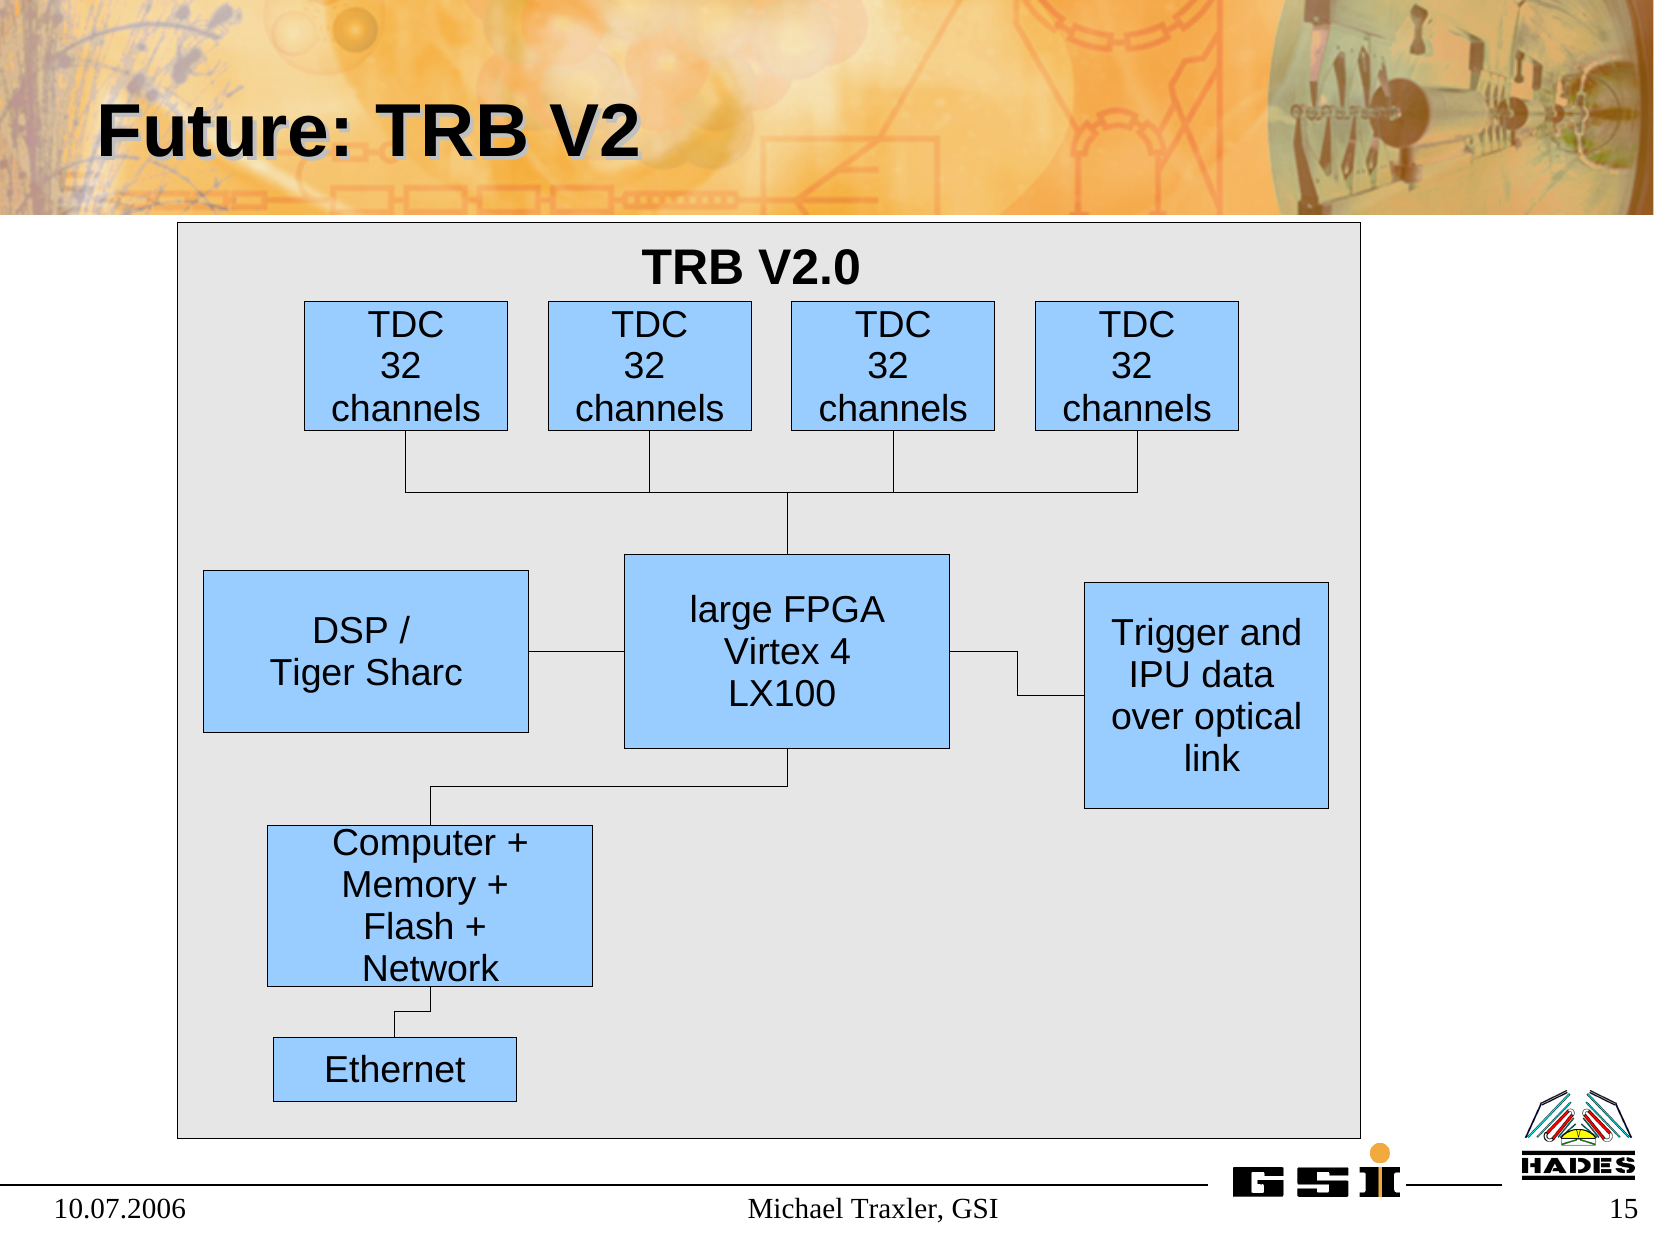

# Future: TRB V2
TRB V2.0
TDC
32
channels
TDC
32
channels
TDC
32
channels
TDC
32
channels
large FPGA
Virtex 4
LX100
DSP /
Tiger Sharc
Trigger and
IPU data
over optical
 link
Computer +
Memory +
Flash +
Network
Ethernet
10.07.2006
Michael Traxler, GSI
15